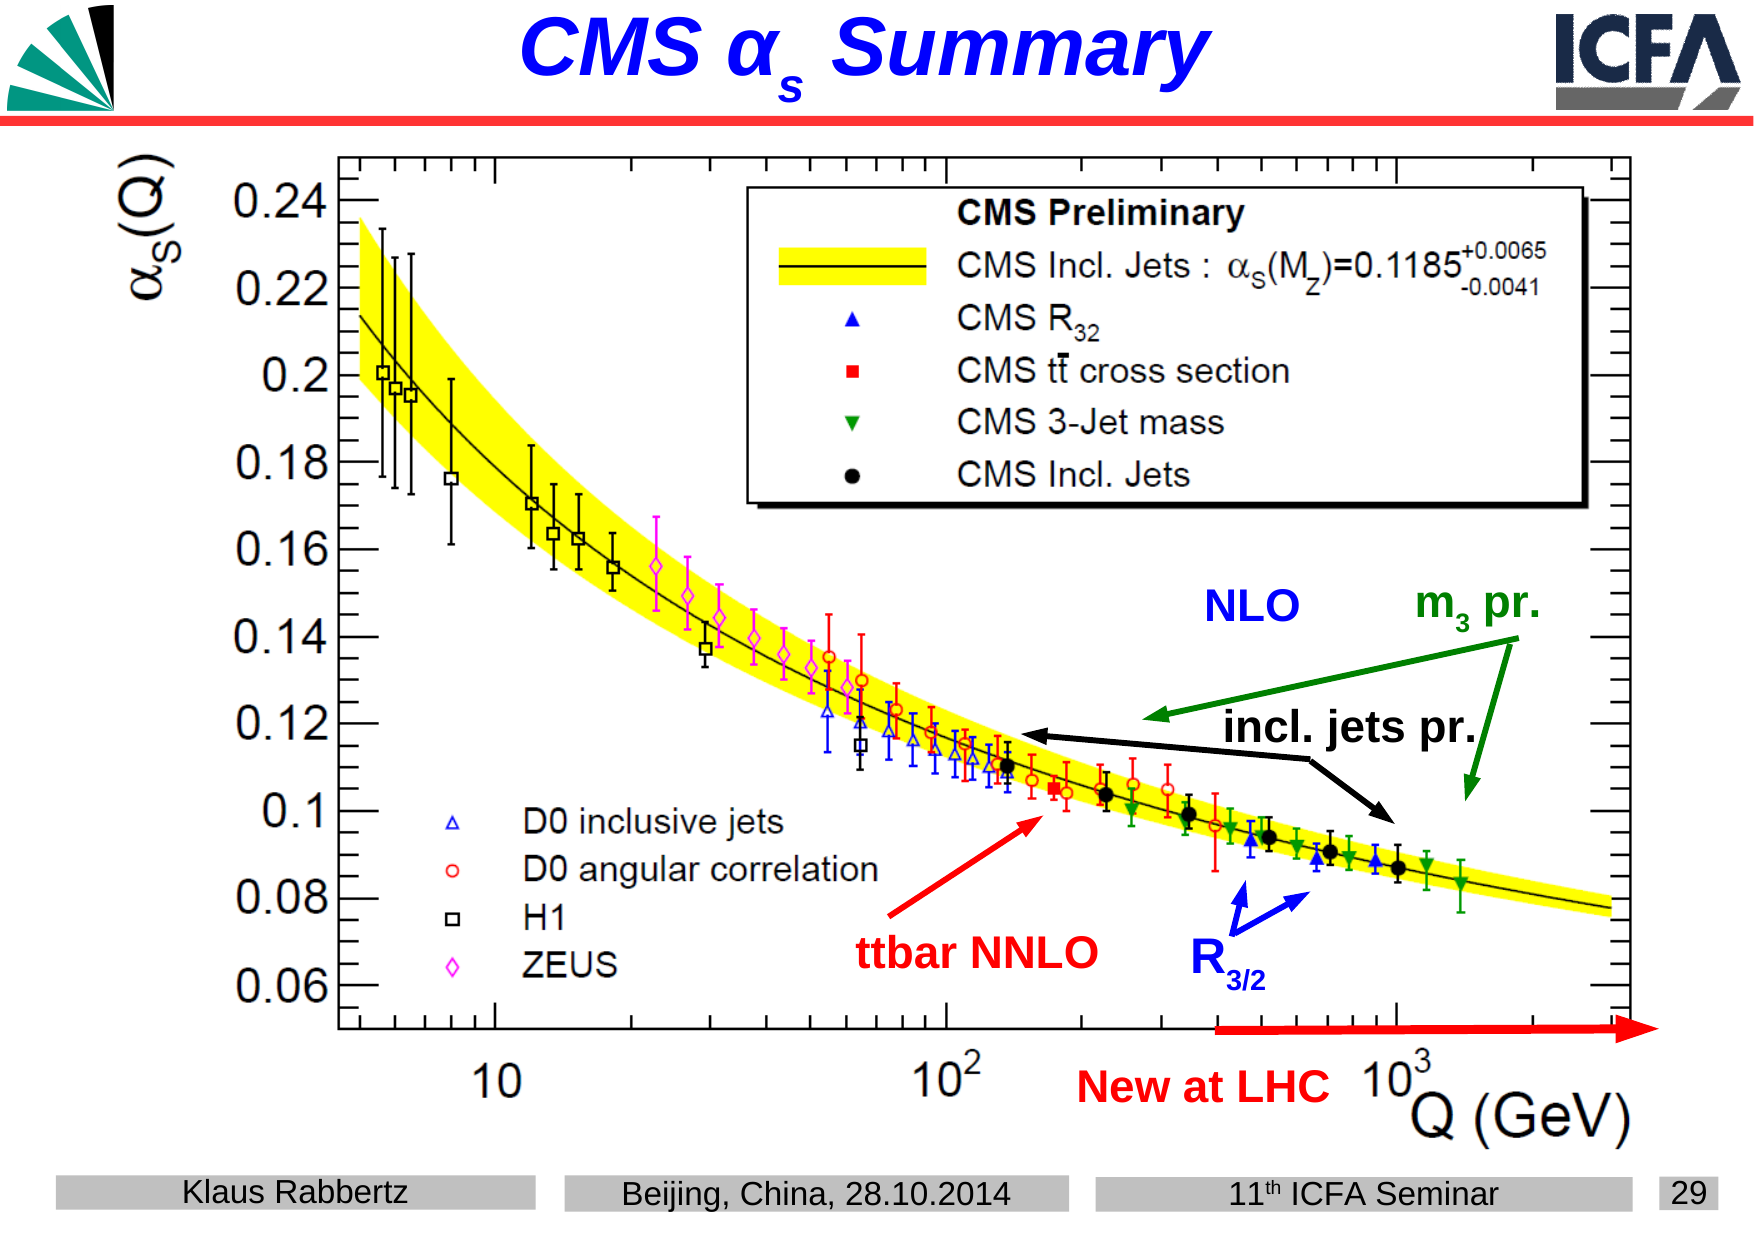

# CMS αs Summary
m3 pr.
NLO
incl. jets pr.
ttbar NNLO
R3/2
New at LHC